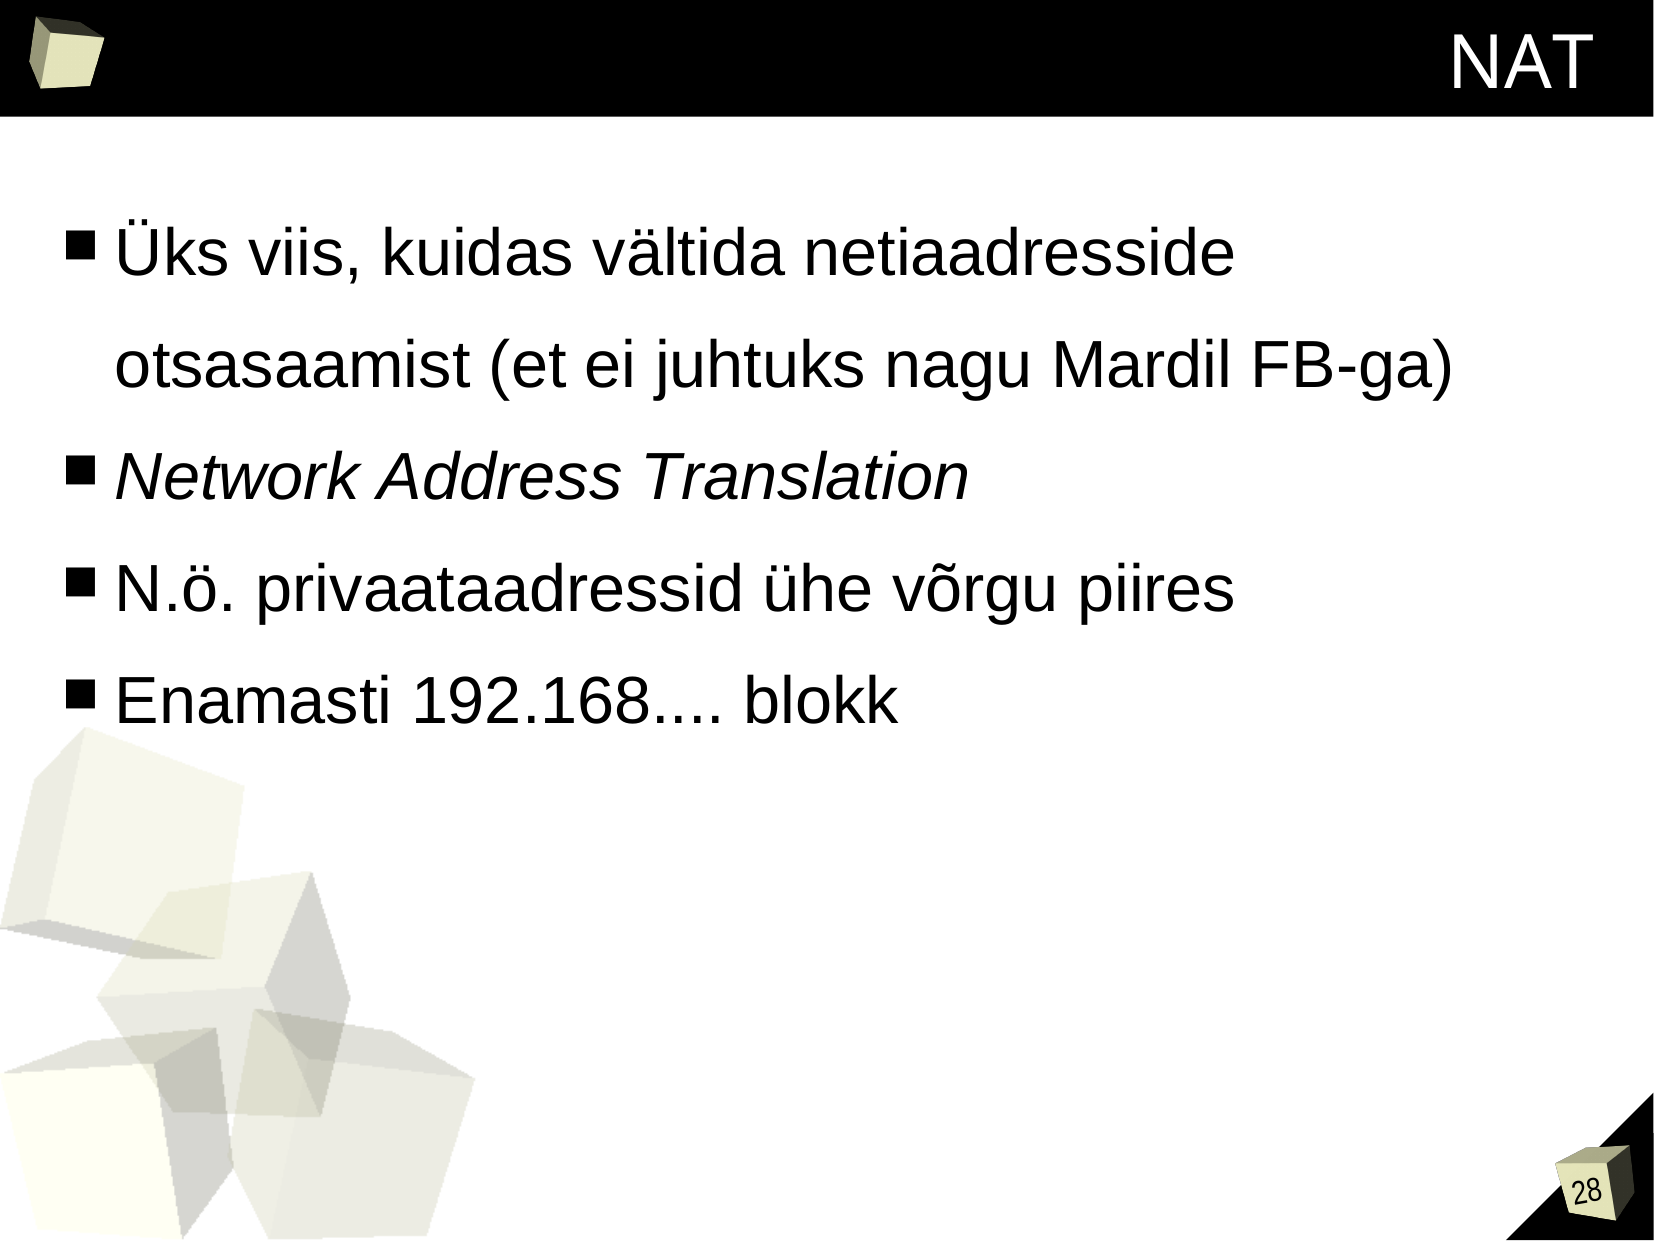

# NAT
Üks viis, kuidas vältida netiaadresside otsasaamist (et ei juhtuks nagu Mardil FB-ga)
Network Address Translation
N.ö. privaataadressid ühe võrgu piires
Enamasti 192.168.... blokk